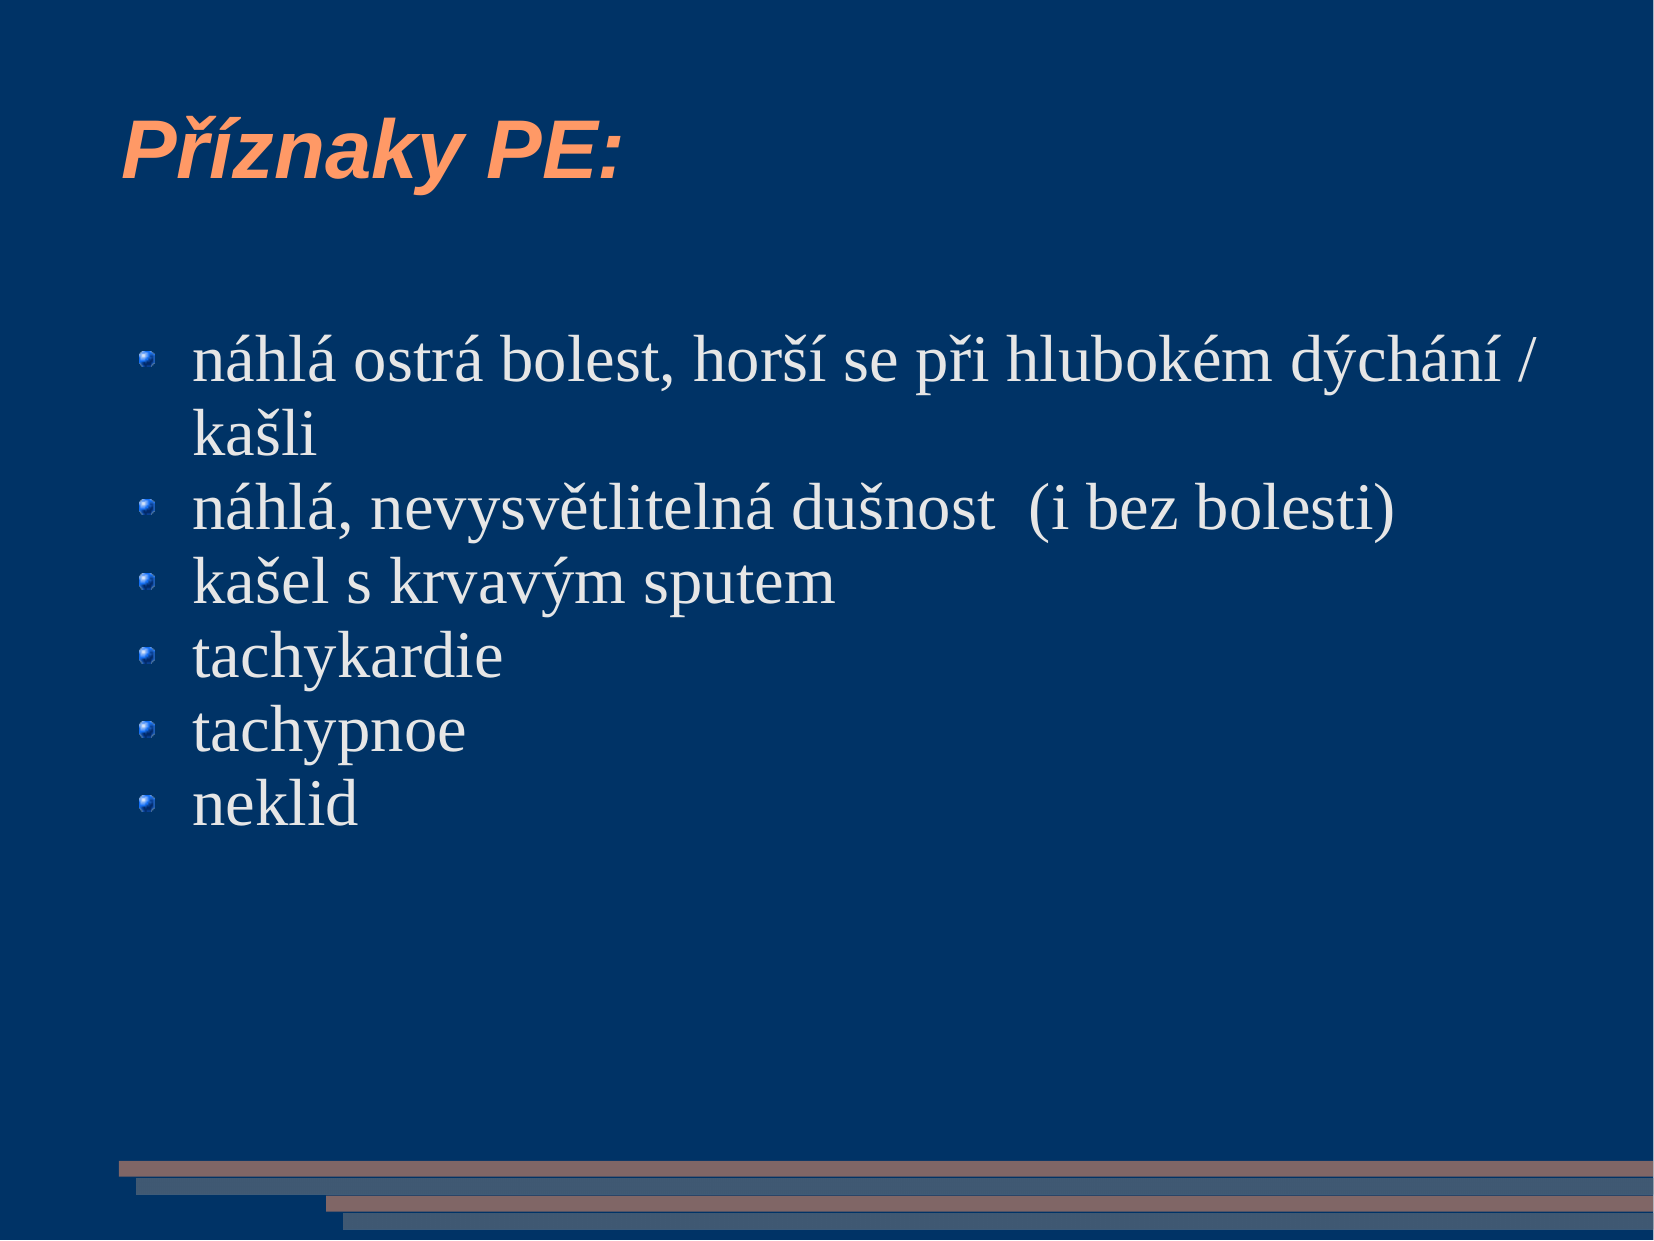

# Příznaky PE:
náhlá ostrá bolest, horší se při hlubokém dýchání / kašli
náhlá, nevysvětlitelná dušnost (i bez bolesti)
kašel s krvavým sputem
tachykardie
tachypnoe
neklid